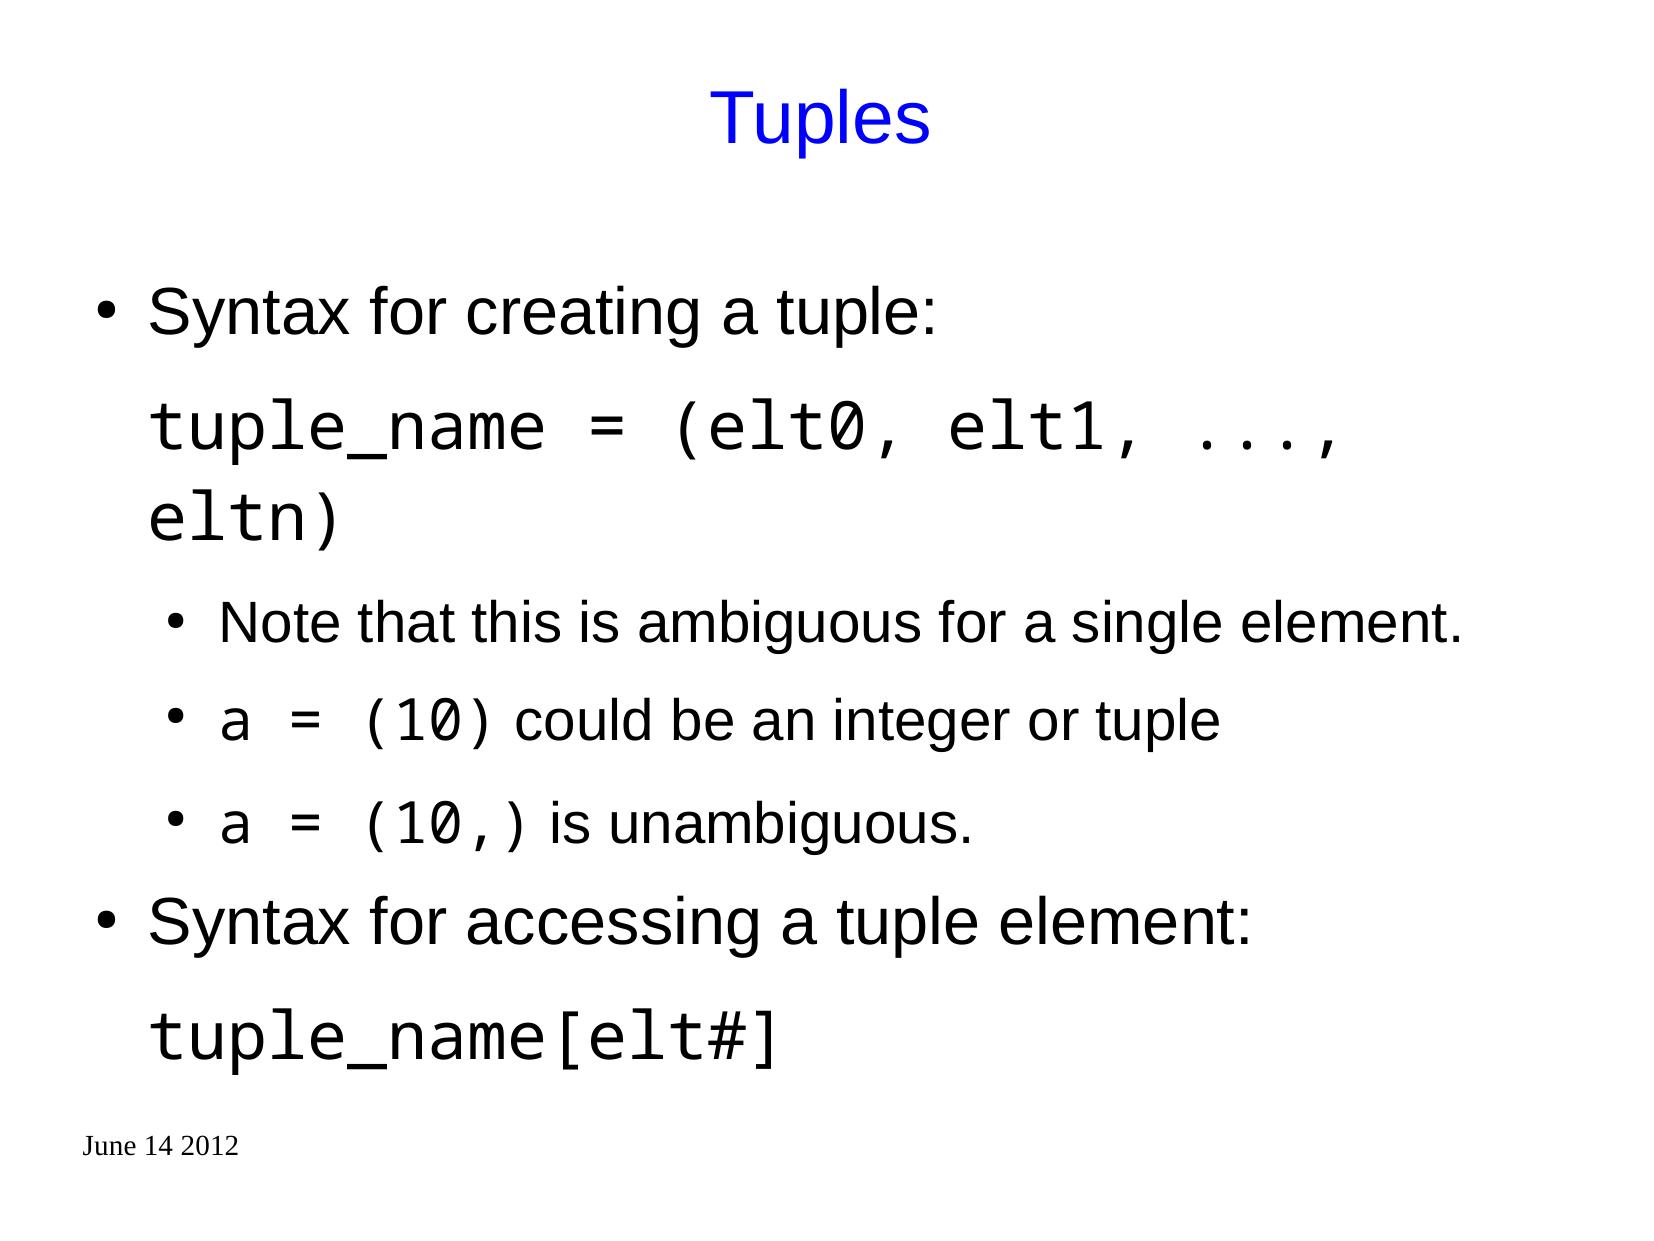

# Tuples
Syntax for creating a tuple:
tuple_name = (elt0, elt1, ..., eltn)
Note that this is ambiguous for a single element.
a = (10) could be an integer or tuple
a = (10,) is unambiguous.
Syntax for accessing a tuple element:
tuple_name[elt#]
June 14 2012